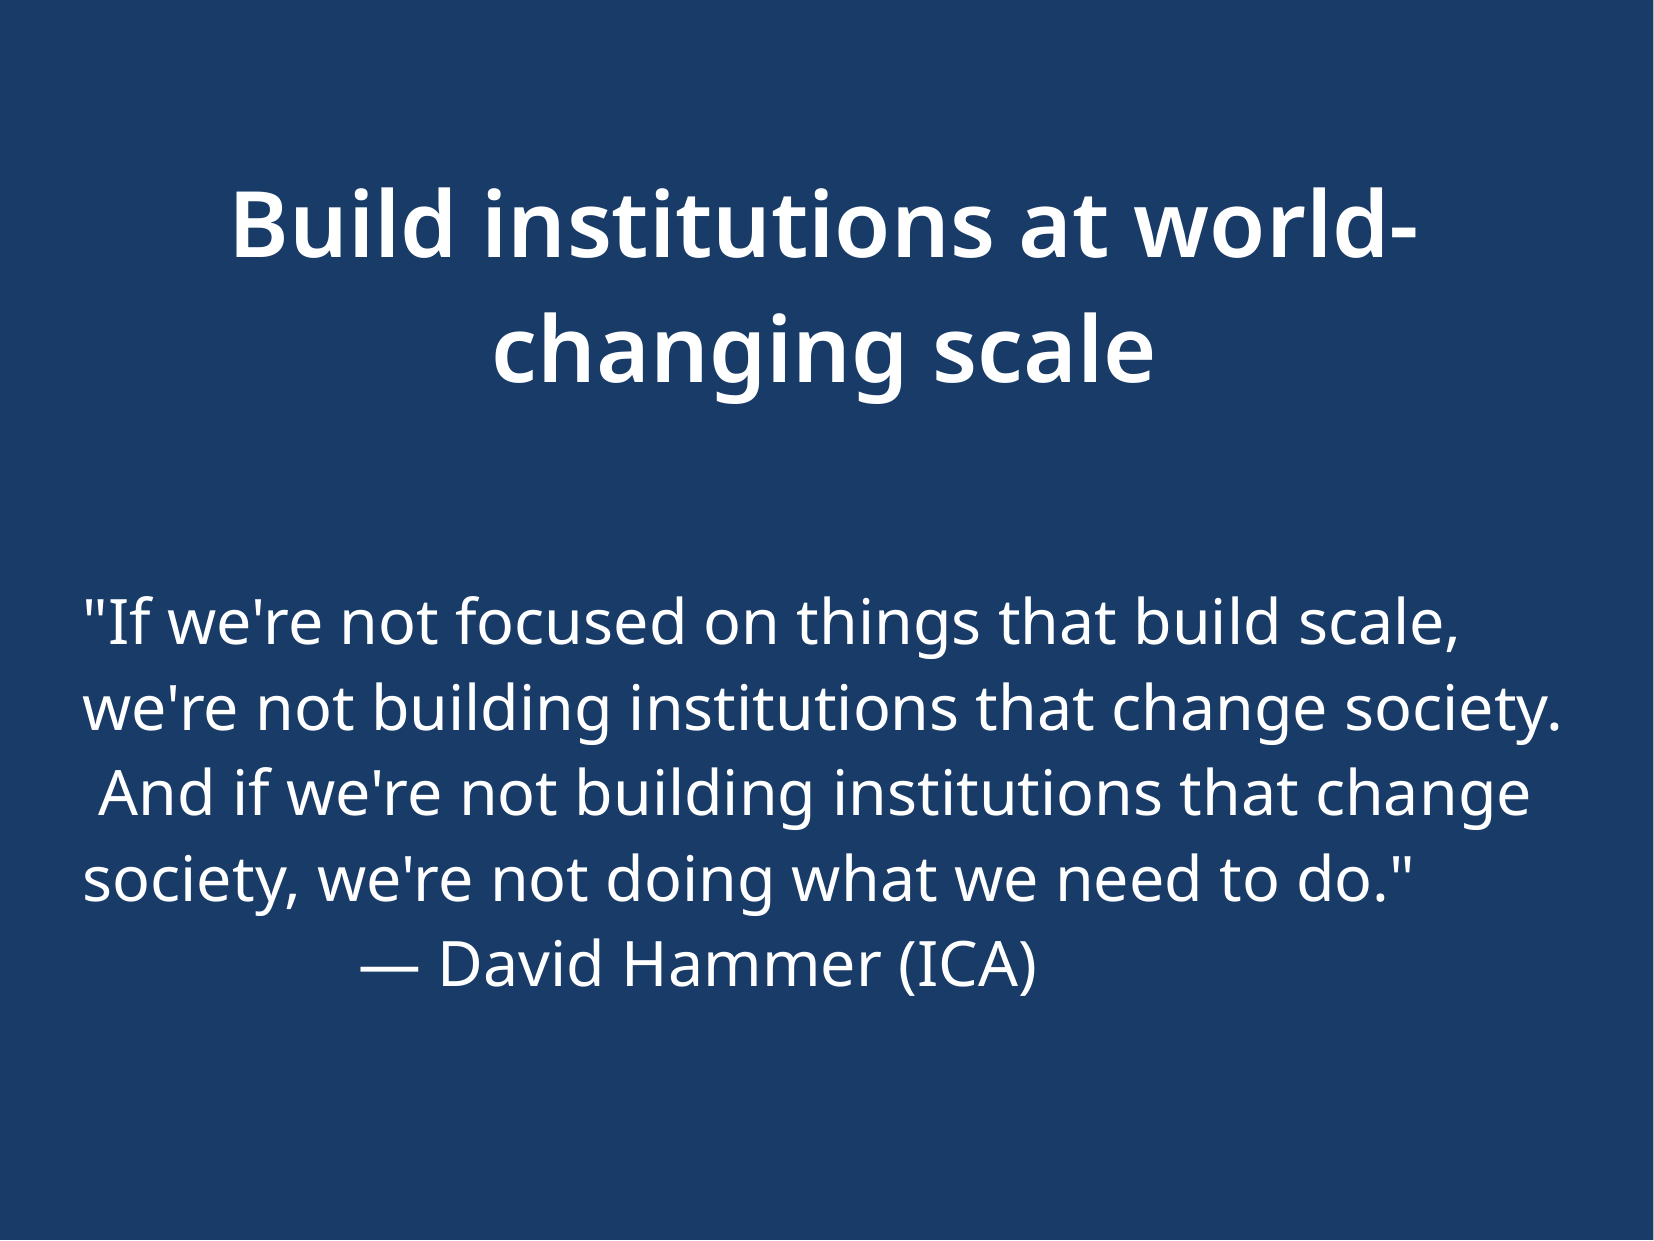

# Build institutions at world-changing scale
"If we're not focused on things that build scale, we're not building institutions that change society. And if we're not building institutions that change society, we're not doing what we need to do."
 — David Hammer (ICA)